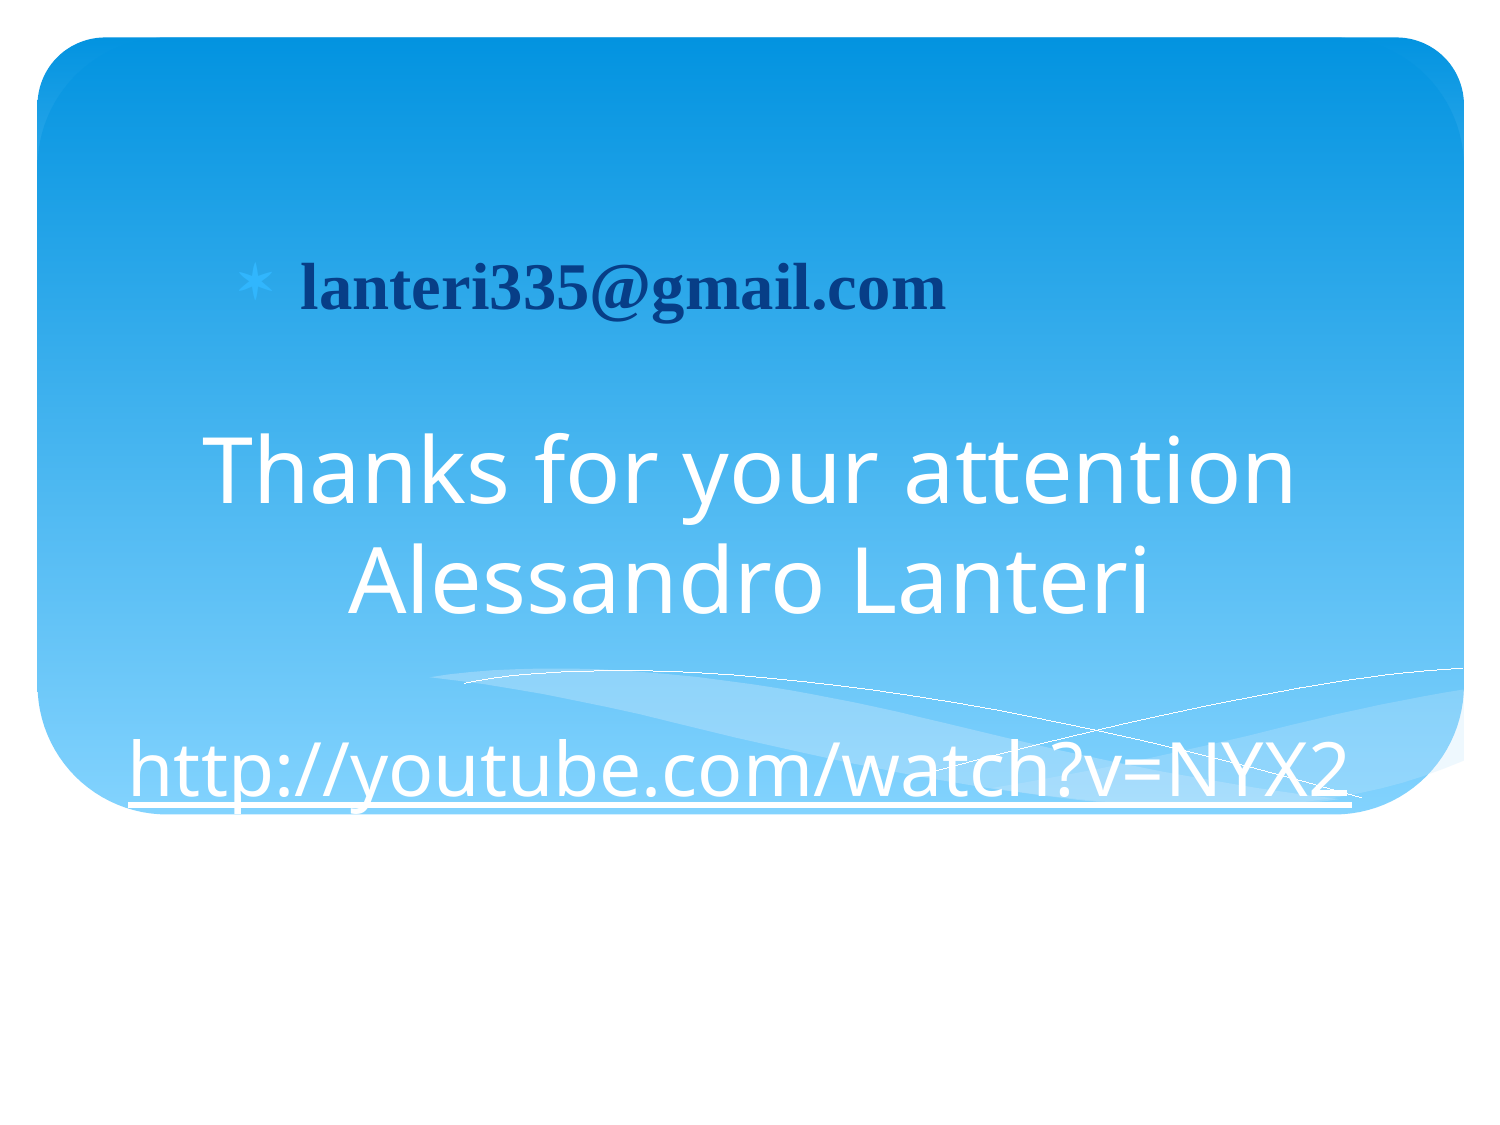

lanteri335@gmail.com
# Thanks for your attention Alessandro Lanteri http://youtube.com/watch?v=NYX2Av1i_S4